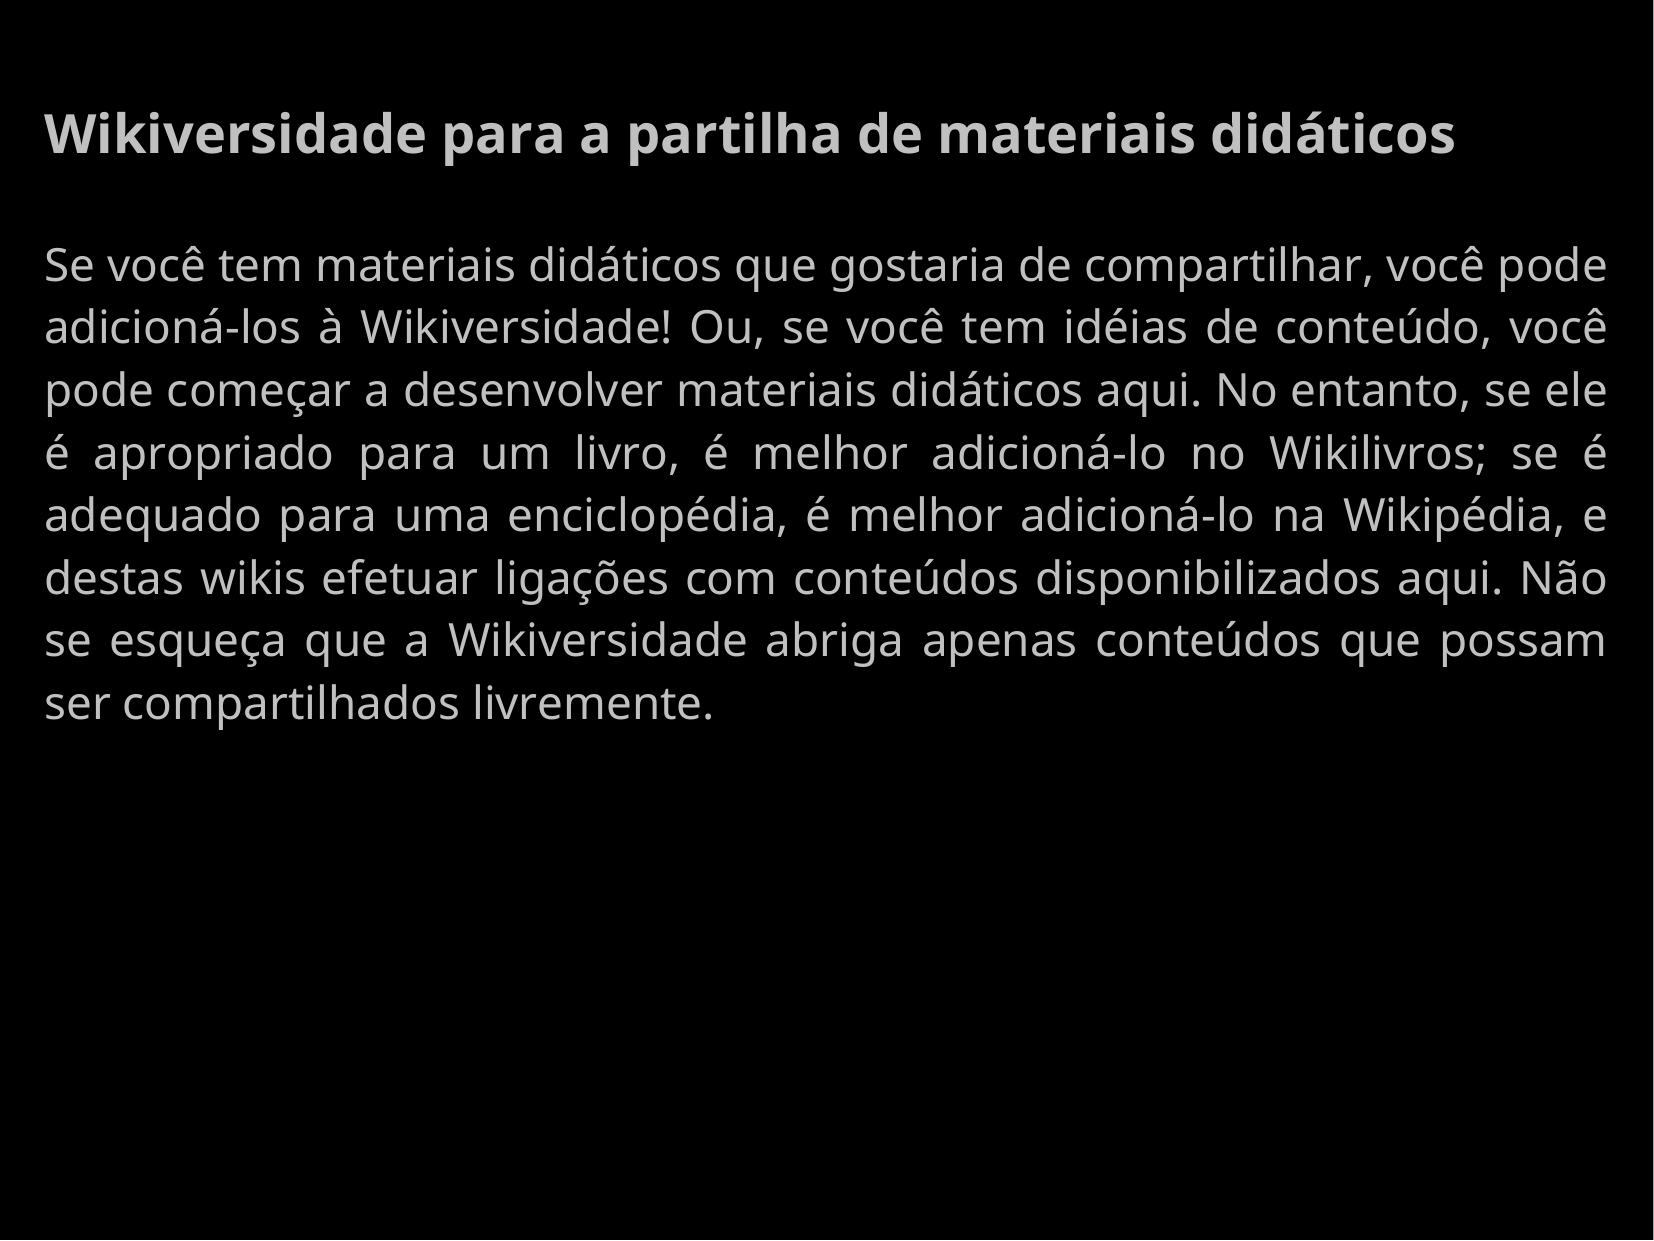

Wikiversidade para a partilha de materiais didáticos
Se você tem materiais didáticos que gostaria de compartilhar, você pode adicioná-los à Wikiversidade! Ou, se você tem idéias de conteúdo, você pode começar a desenvolver materiais didáticos aqui. No entanto, se ele é apropriado para um livro, é melhor adicioná-lo no Wikilivros; se é adequado para uma enciclopédia, é melhor adicioná-lo na Wikipédia, e destas wikis efetuar ligações com conteúdos disponibilizados aqui. Não se esqueça que a Wikiversidade abriga apenas conteúdos que possam ser compartilhados livremente.